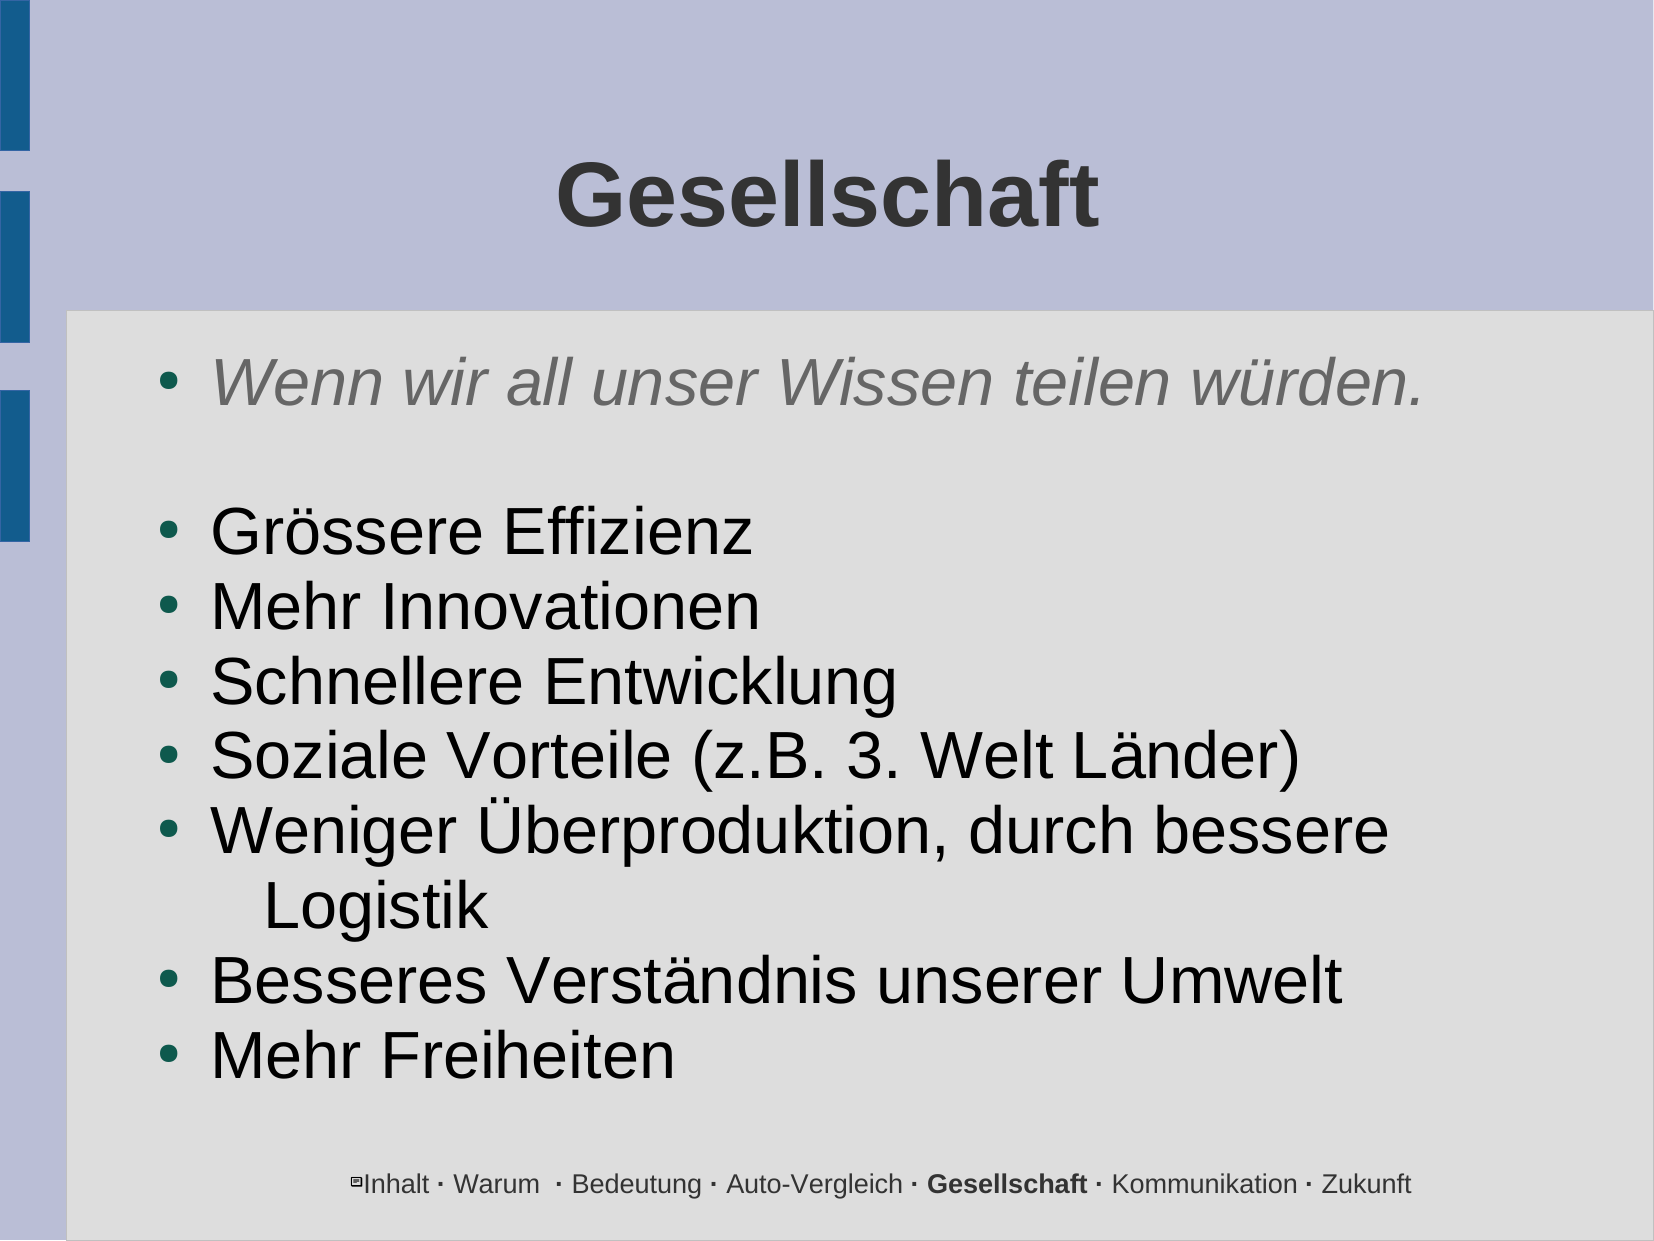

# Gesellschaft
Wenn wir all unser Wissen teilen würden.
Grössere Effizienz
Mehr Innovationen
Schnellere Entwicklung
Soziale Vorteile (z.B. 3. Welt Länder)
Weniger Überproduktion, durch bessere Logistik
Besseres Verständnis unserer Umwelt
Mehr Freiheiten
Inhalt · Warum · Bedeutung · Auto-Vergleich · Gesellschaft · Kommunikation · Zukunft